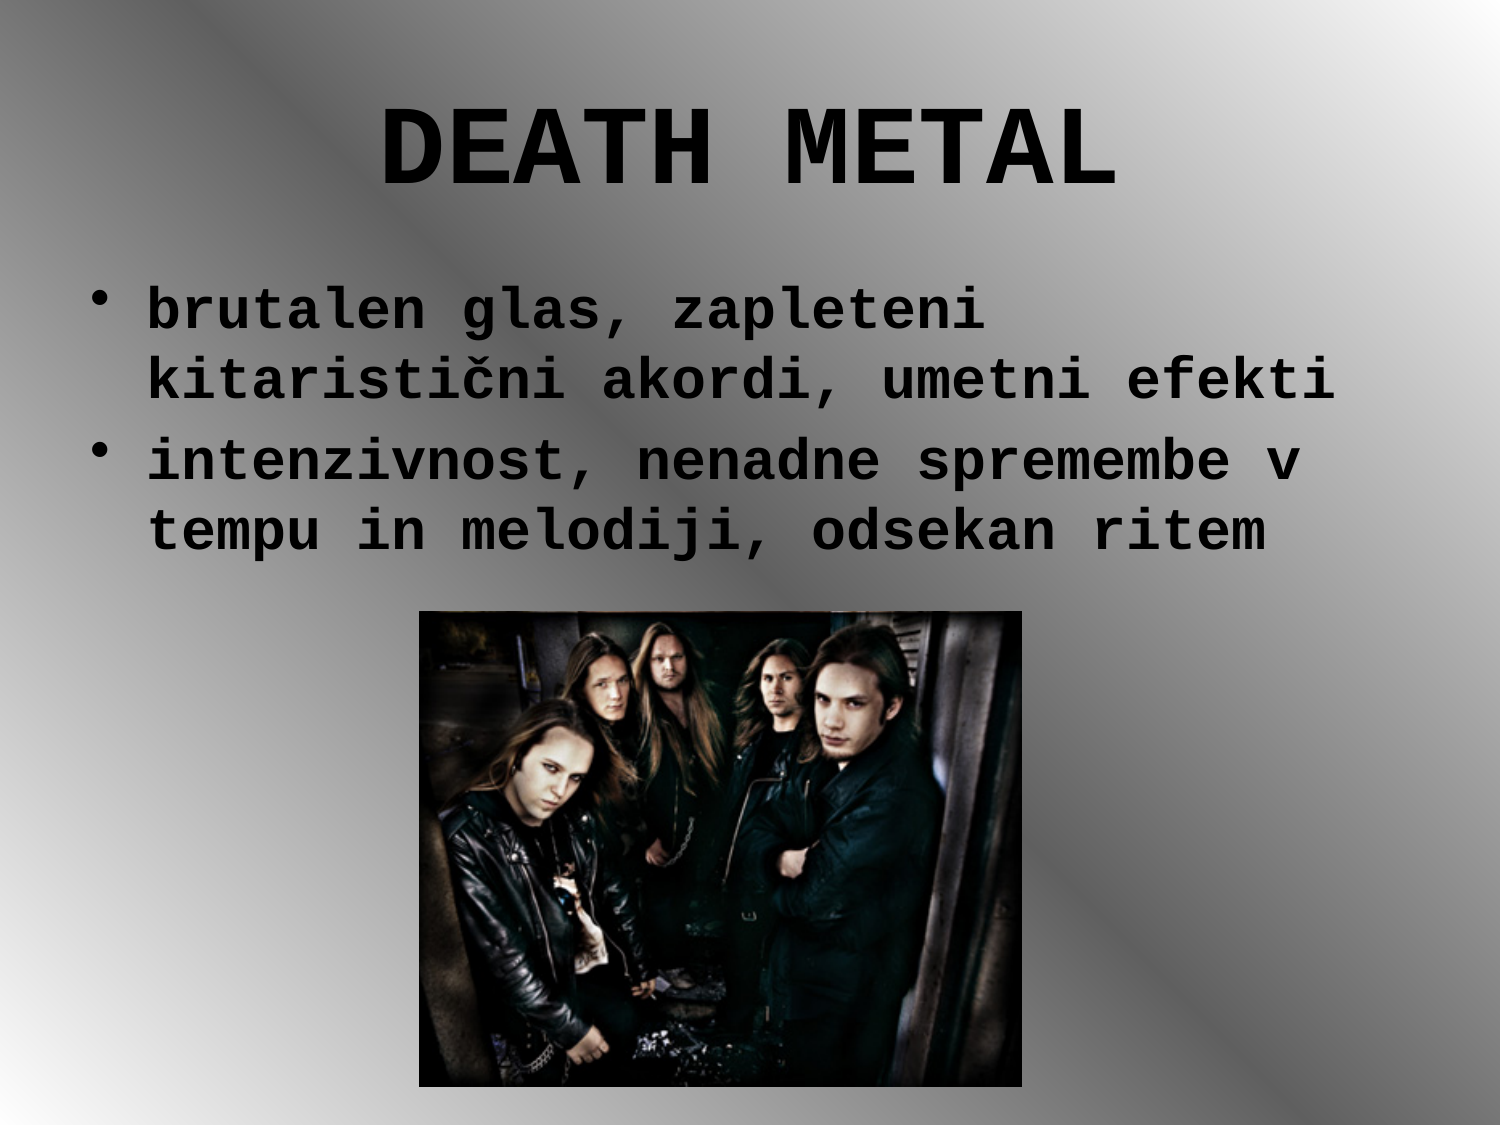

# DEATH METAL
brutalen glas, zapleteni kitaristični akordi, umetni efekti
intenzivnost, nenadne spremembe v tempu in melodiji, odsekan ritem